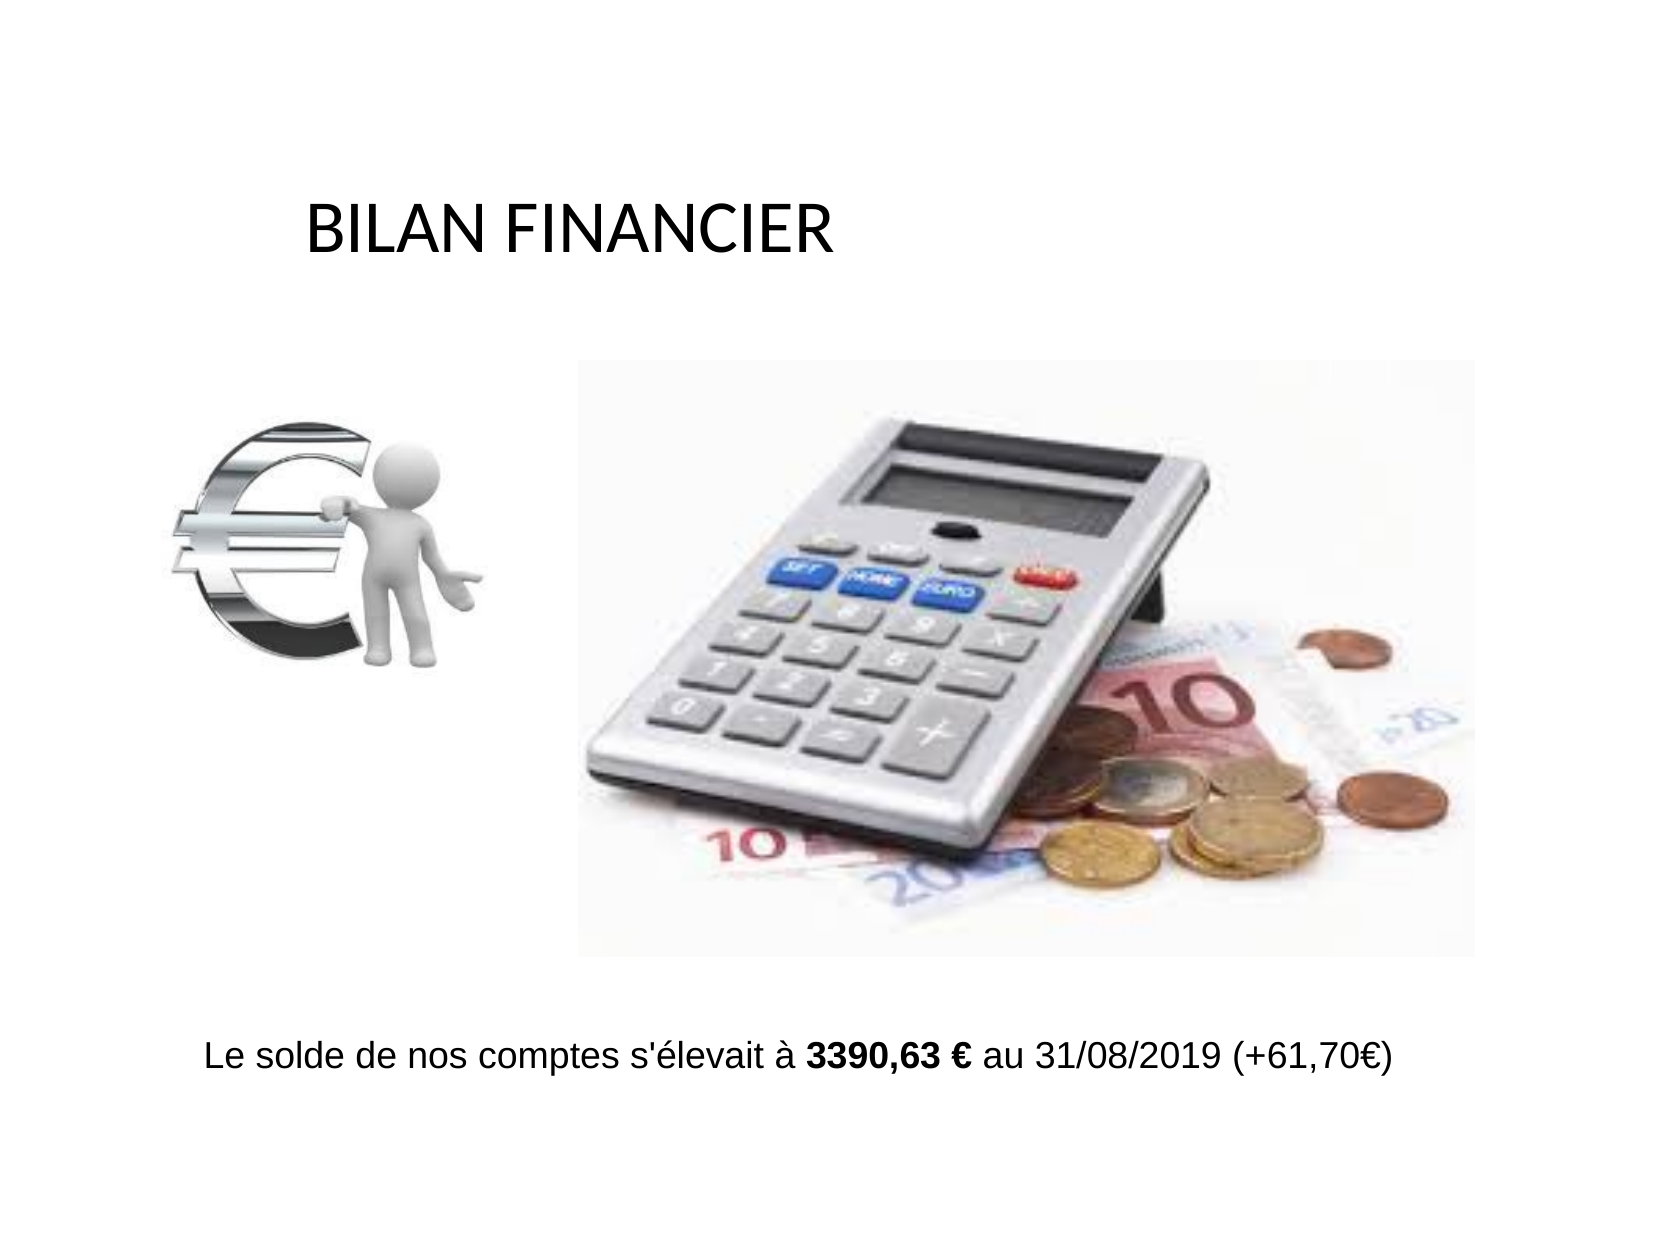

BILAN FINANCIER
Le solde de nos comptes s'élevait à 3390,63 € au 31/08/2019 (+61,70€)